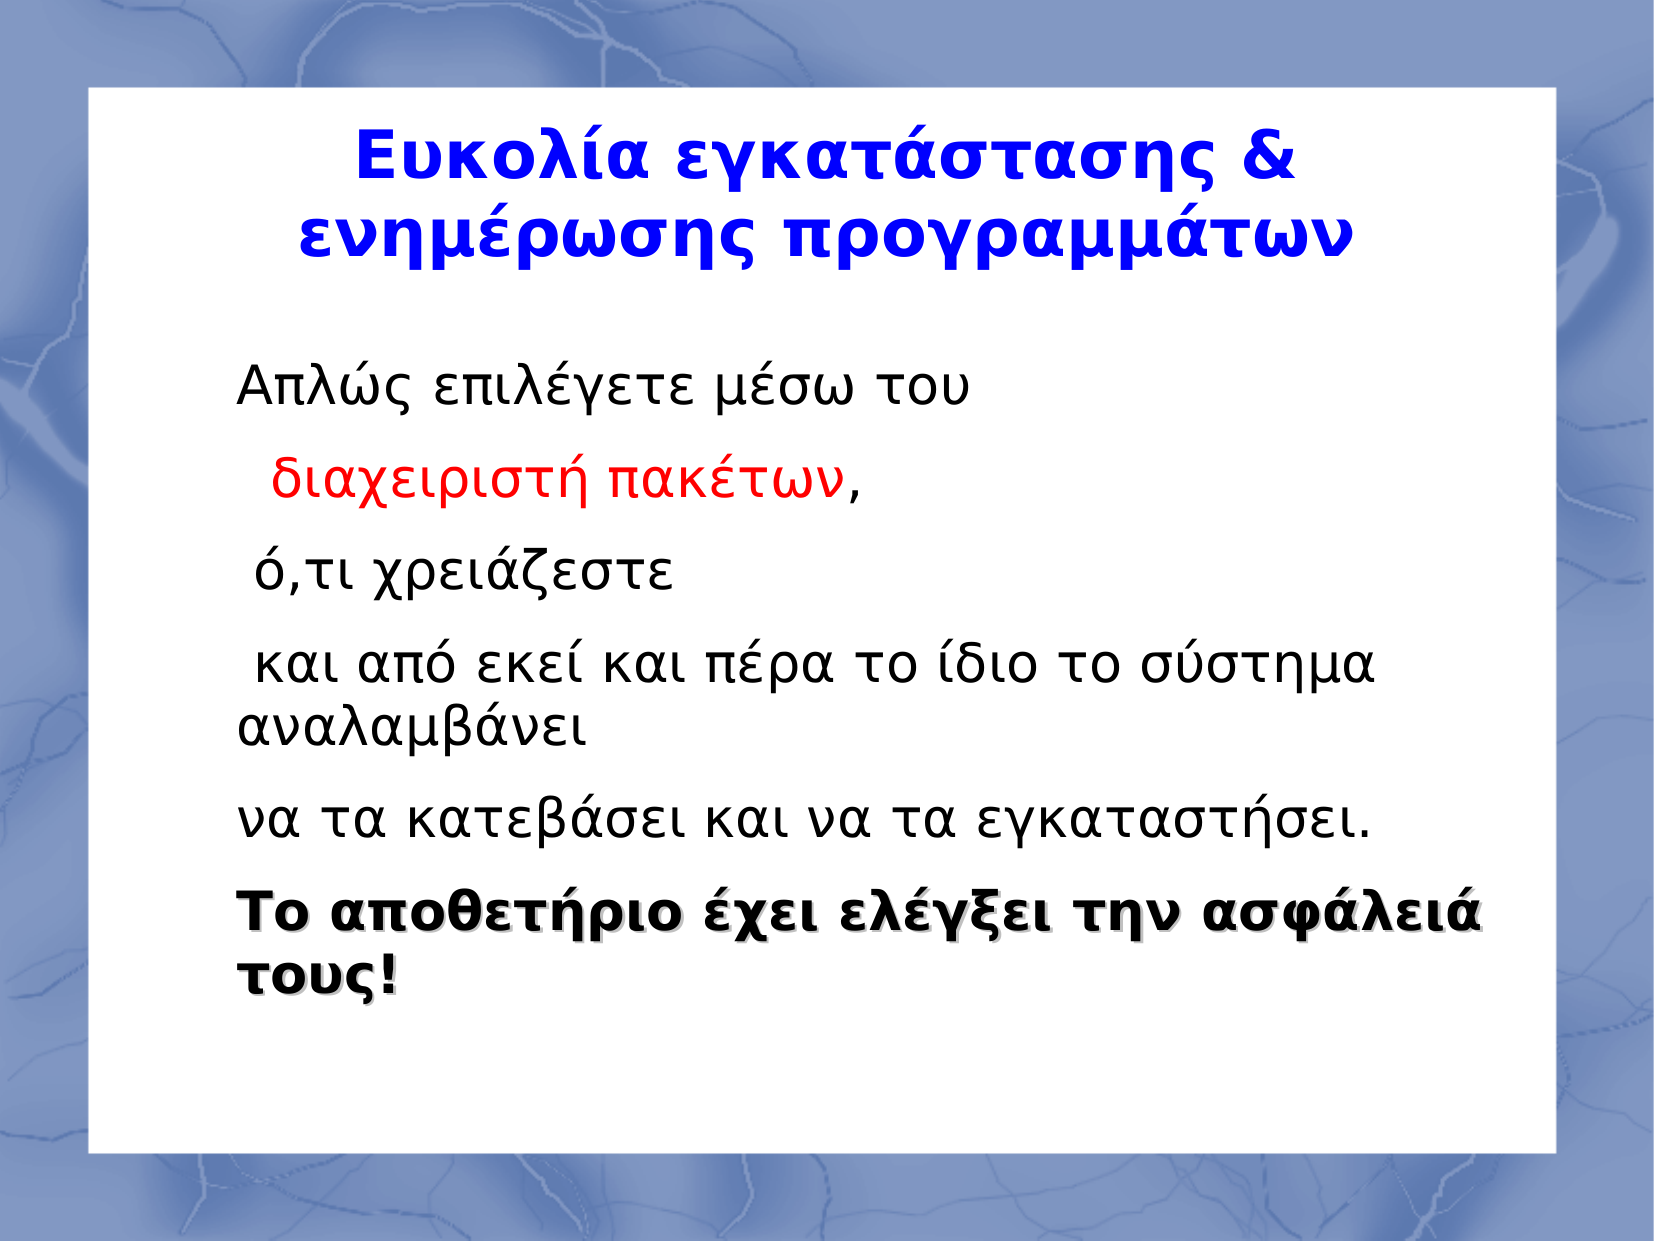

# Ευκολία εγκατάστασης & ενημέρωσης προγραμμάτων
Απλώς επιλέγετε μέσω του
 διαχειριστή πακέτων,
 ό,τι χρειάζεστε
 και από εκεί και πέρα το ίδιο το σύστημα αναλαμβάνει
να τα κατεβάσει και να τα εγκαταστήσει.
Το αποθετήριο έχει ελέγξει την ασφάλειά τους!